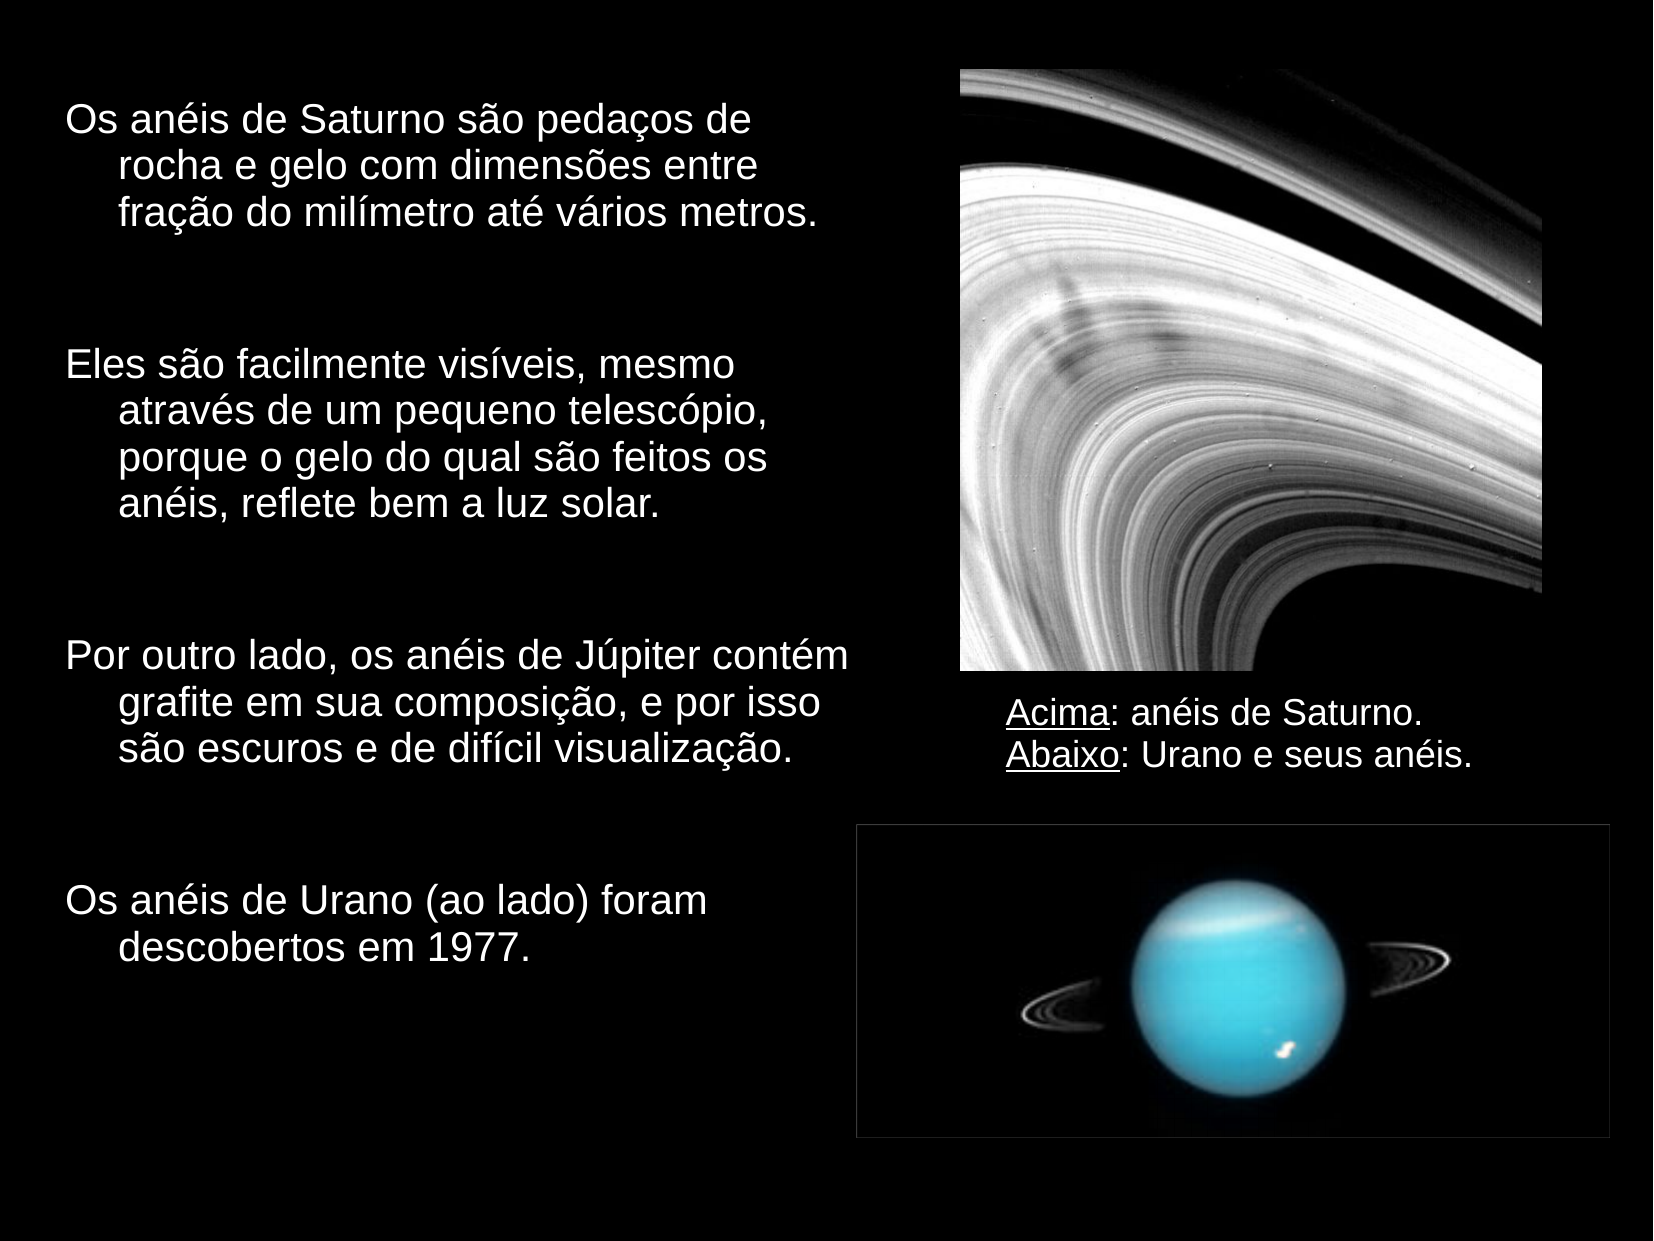

#
Os anéis de Saturno são pedaços de rocha e gelo com dimensões entre fração do milímetro até vários metros.
Eles são facilmente visíveis, mesmo através de um pequeno telescópio, porque o gelo do qual são feitos os anéis, reflete bem a luz solar.
Por outro lado, os anéis de Júpiter contém grafite em sua composição, e por isso são escuros e de difícil visualização.
Os anéis de Urano (ao lado) foram descobertos em 1977.
Acima: anéis de Saturno.
Abaixo: Urano e seus anéis.